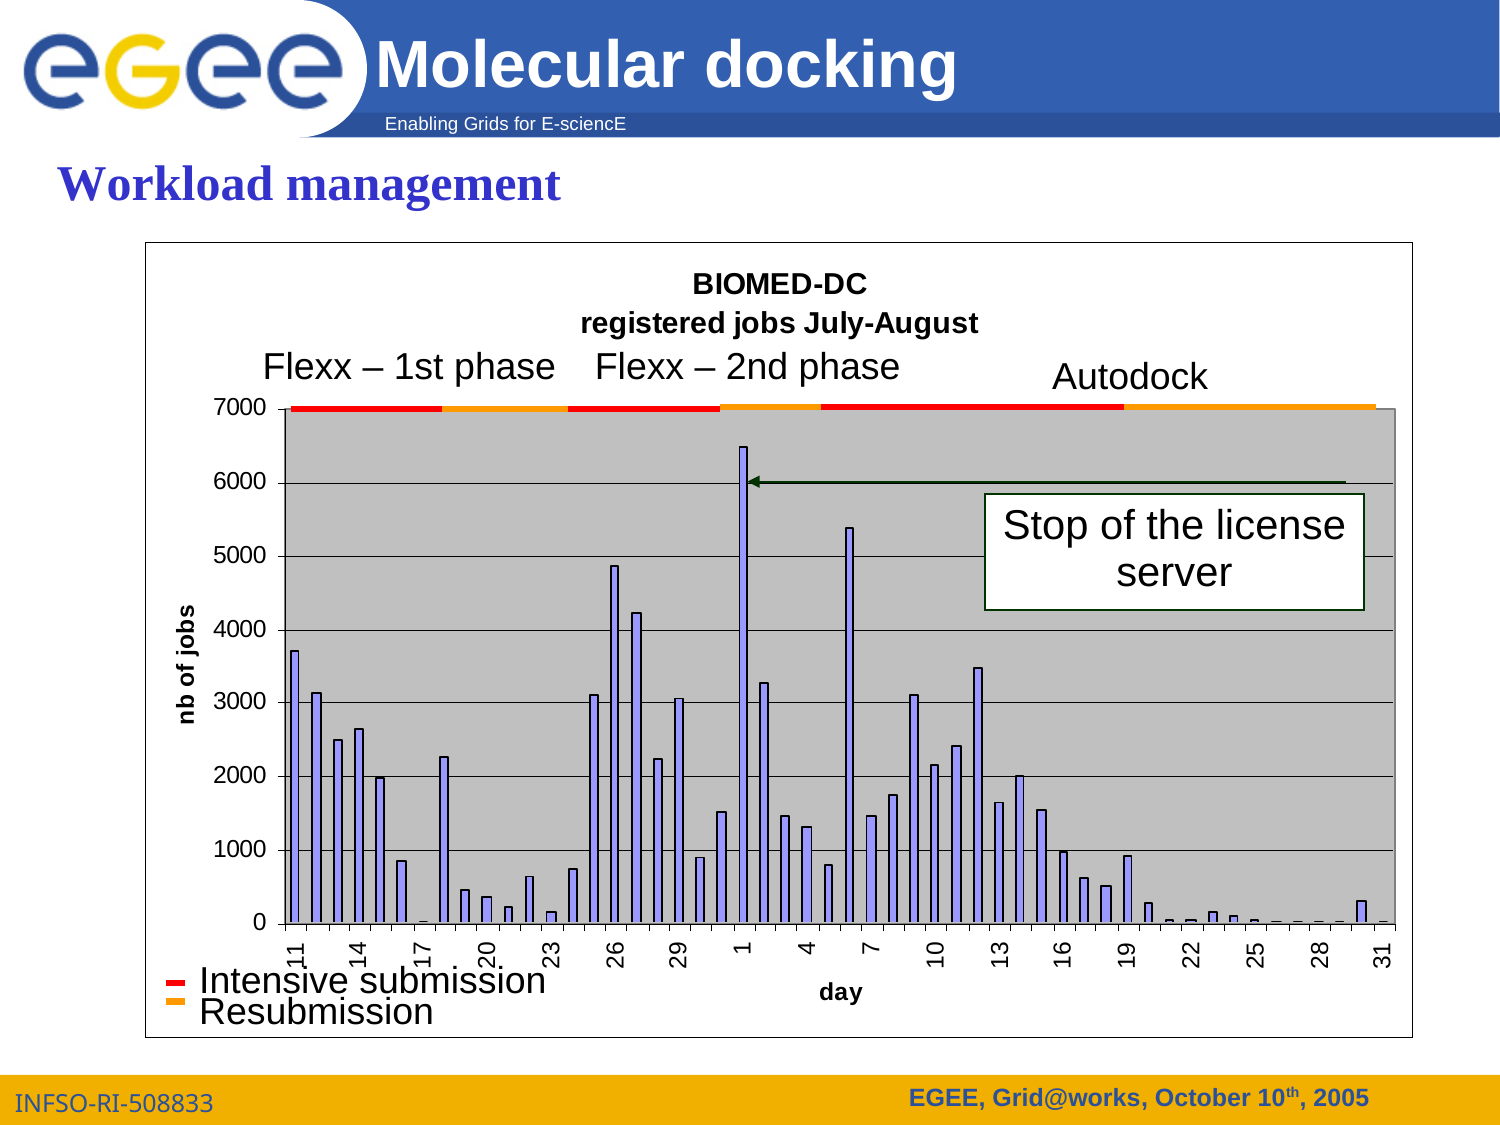

# Molecular docking
Workload management
Flexx – 1st phase
Flexx – 2nd phase
Autodock
Stop of the license server
Intensive submission
Resubmission